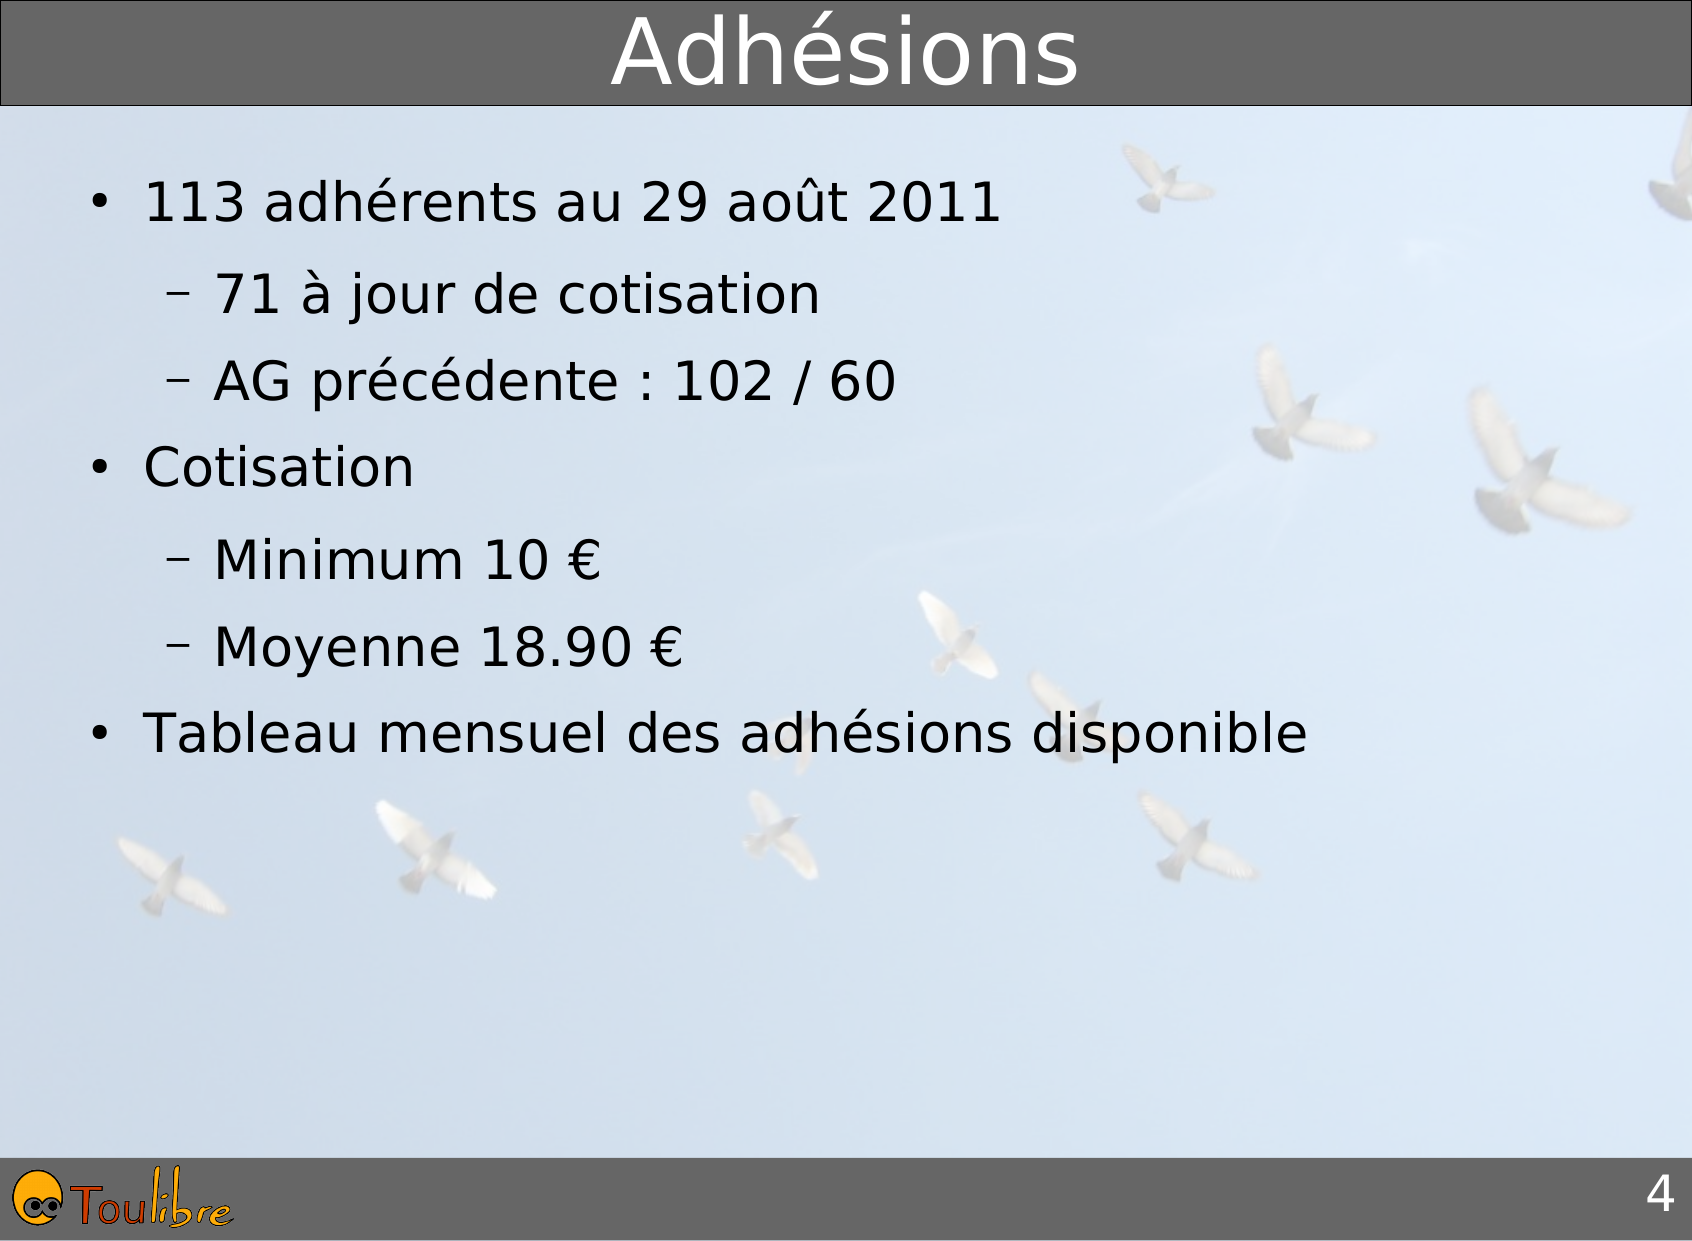

# Adhésions
113 adhérents au 29 août 2011
71 à jour de cotisation
AG précédente : 102 / 60
Cotisation
Minimum 10 €
Moyenne 18.90 €
Tableau mensuel des adhésions disponible